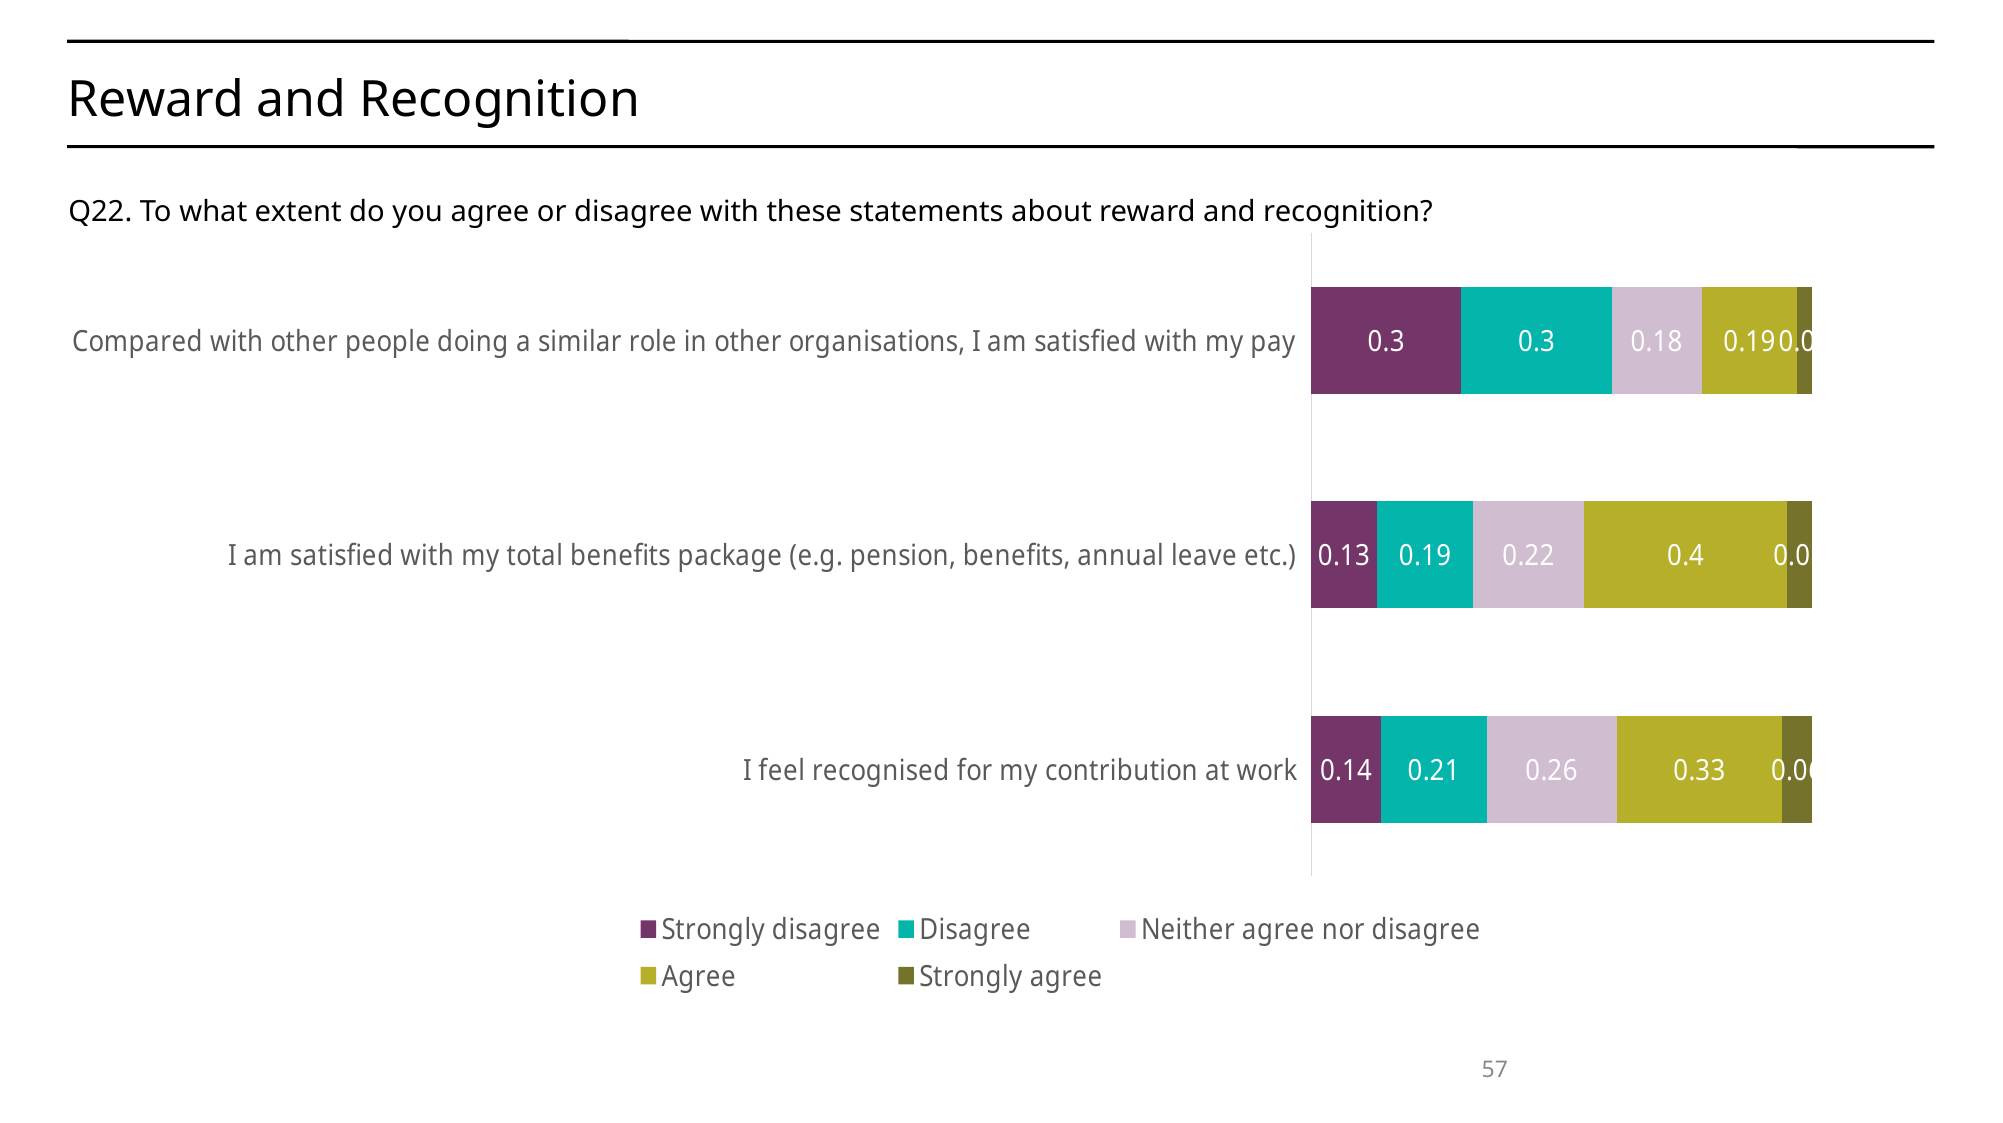

# Reward and Recognition
Q22. To what extent do you agree or disagree with these statements about reward and recognition?
### Chart
| Category | Strongly disagree | Disagree | Neither agree nor disagree | Agree | Strongly agree |
|---|---|---|---|---|---|
| Compared with other people doing a similar role in other organisations, I am satisfied with my pay | 0.3 | 0.3 | 0.18 | 0.19 | 0.03 |
| I am satisfied with my total benefits package (e.g. pension, benefits, annual leave etc.) | 0.13 | 0.19 | 0.22 | 0.4 | 0.05 |
| I feel recognised for my contribution at work | 0.14 | 0.21 | 0.26 | 0.33 | 0.06 |